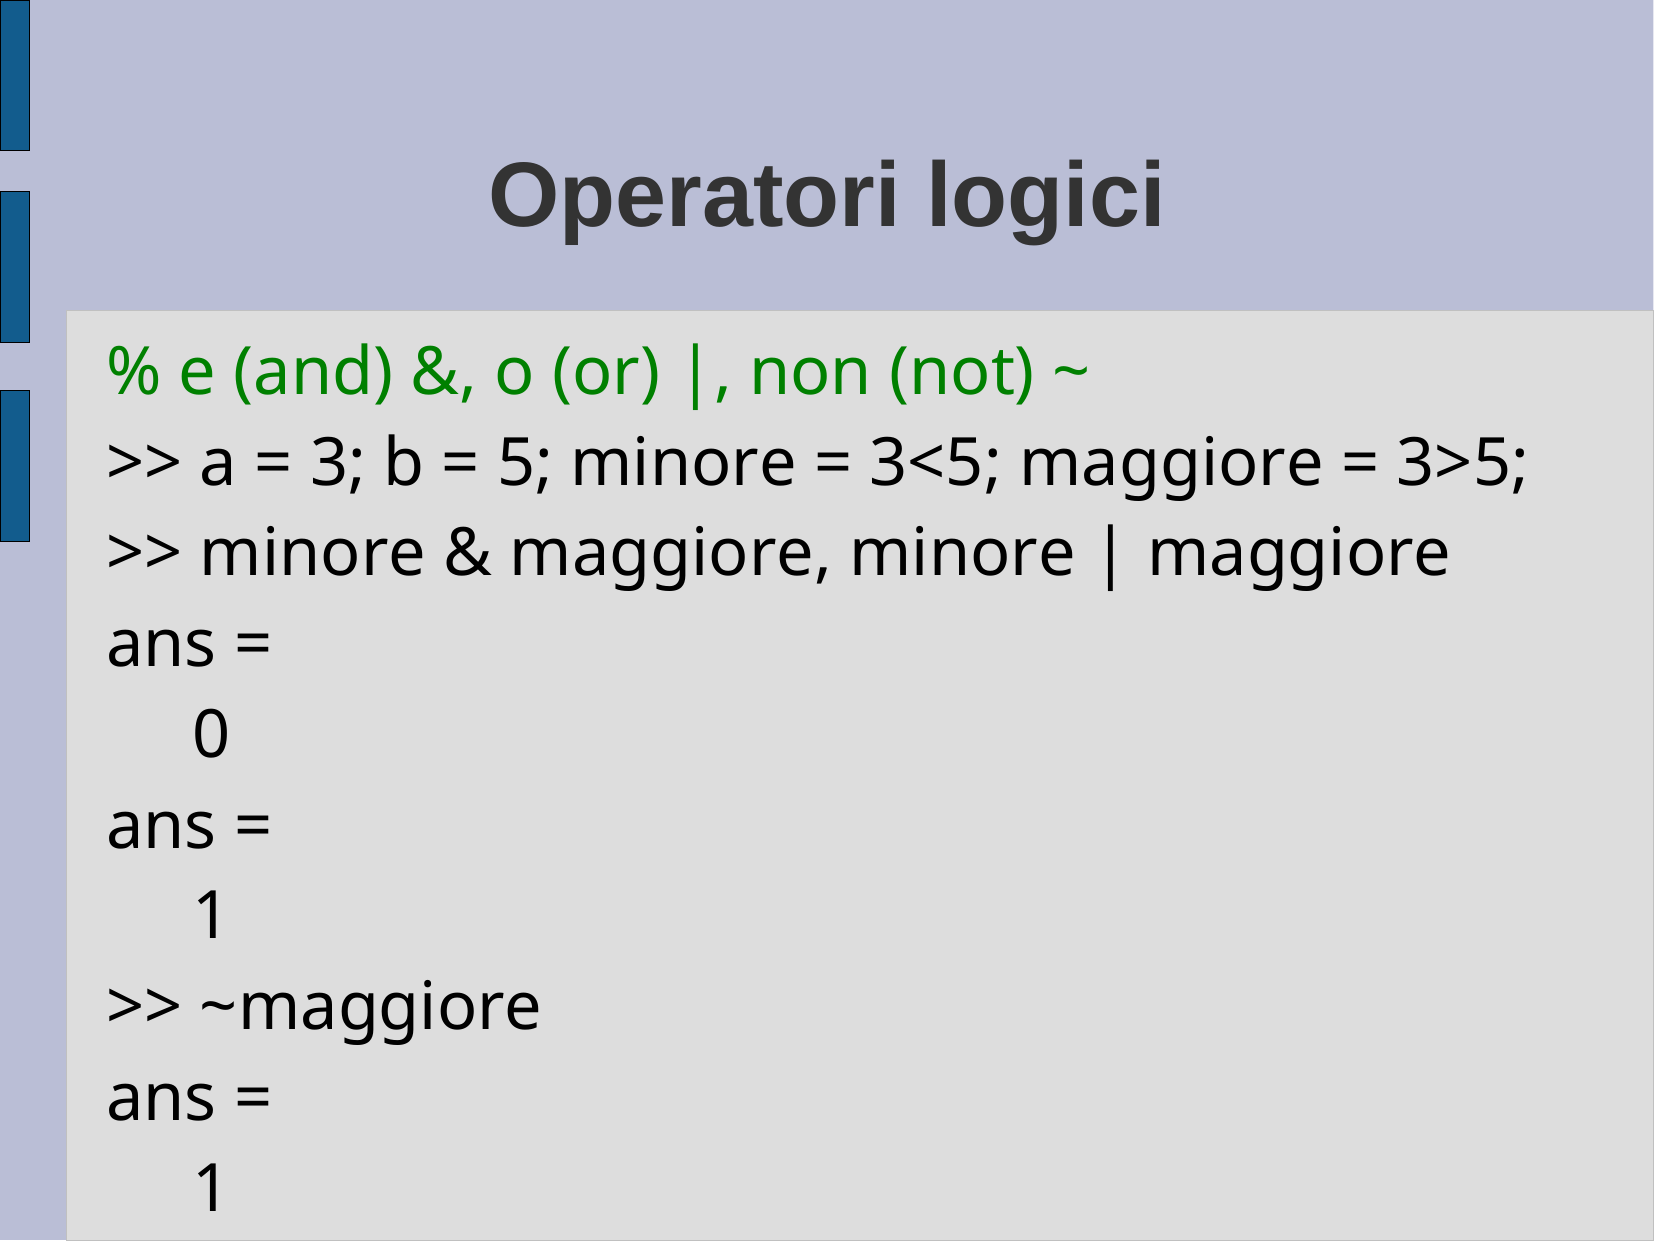

# Operatori logici
% e (and) &, o (or) |, non (not) ~
>> a = 3; b = 5; minore = 3<5; maggiore = 3>5;
>> minore & maggiore, minore | maggiore
ans =
 0
ans =
 1
>> ~maggiore
ans =
 1